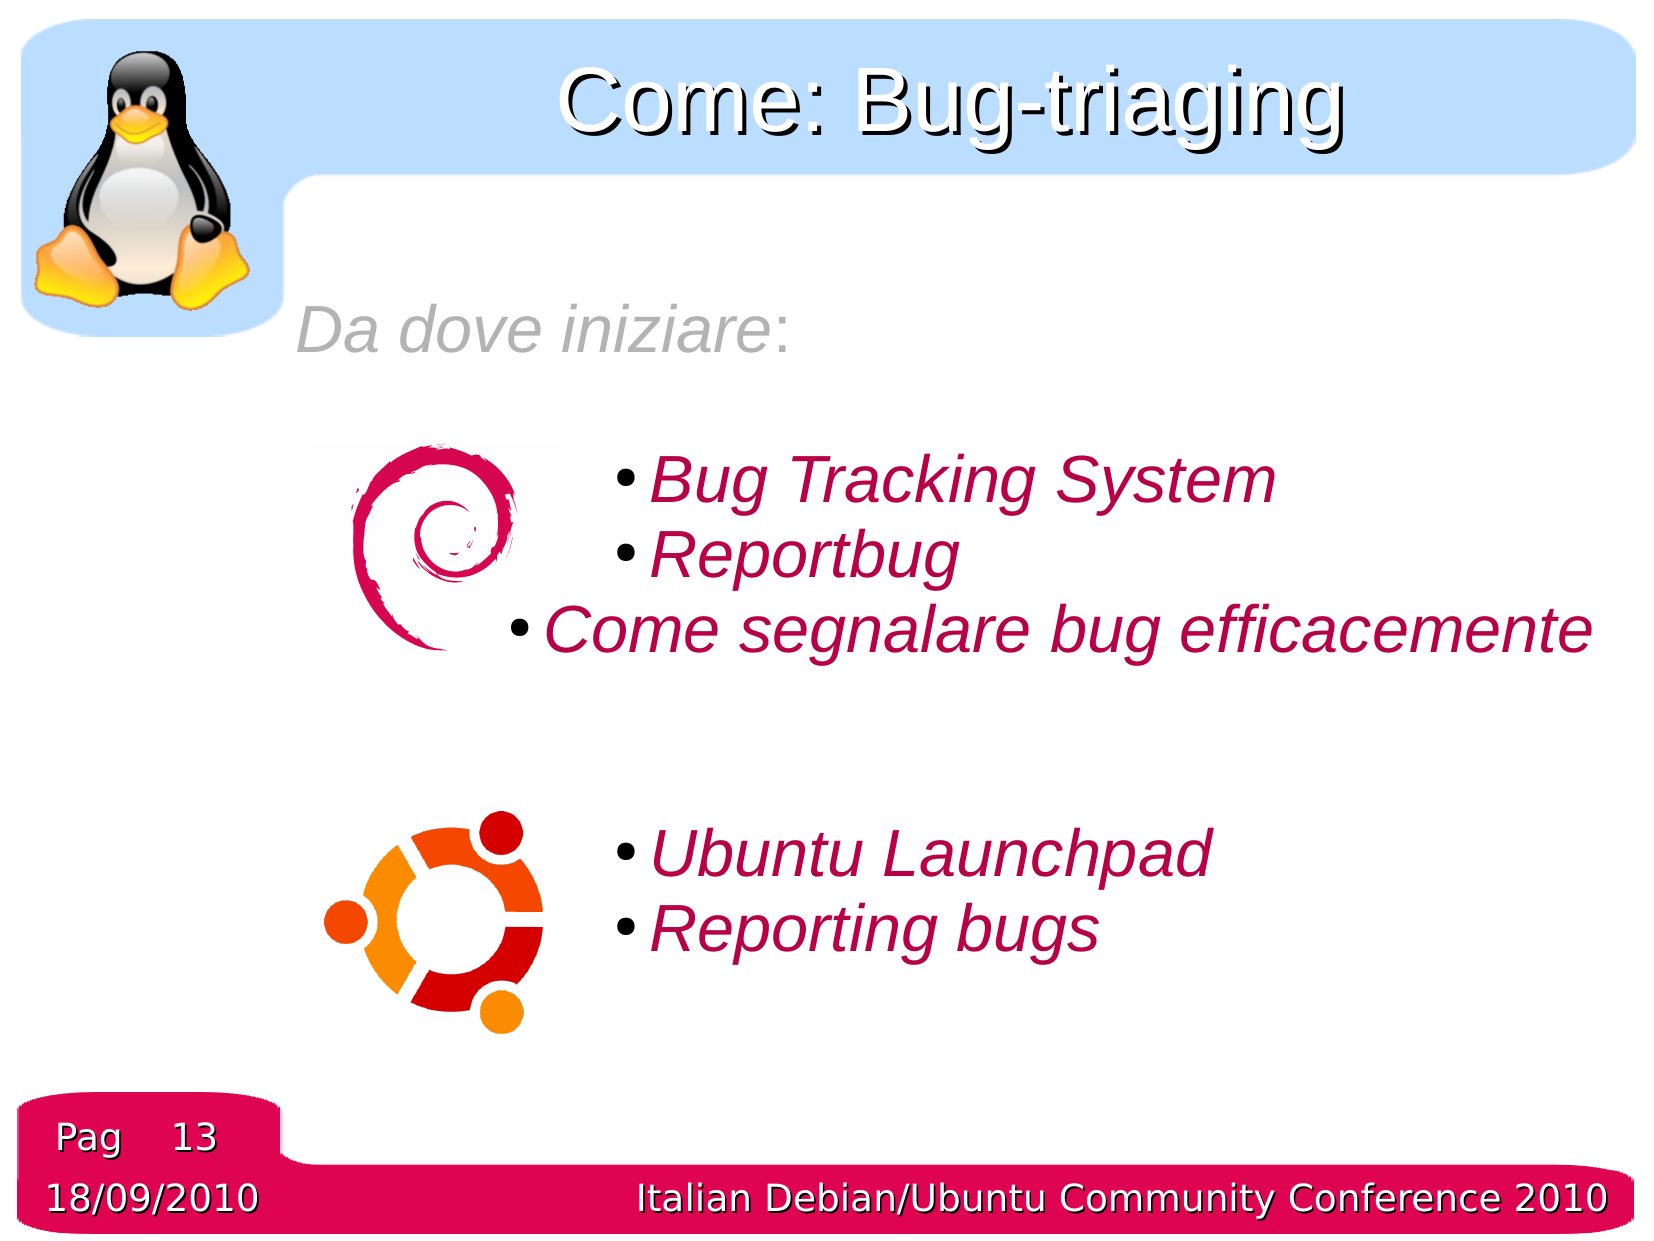

# Come: Bug-triaging
Da dove iniziare:
Bug Tracking System
Reportbug
Come segnalare bug efficacemente
Ubuntu Launchpad
Reporting bugs
Pag
Italian Debian/Ubuntu Community Conference 2010
18/09/2010